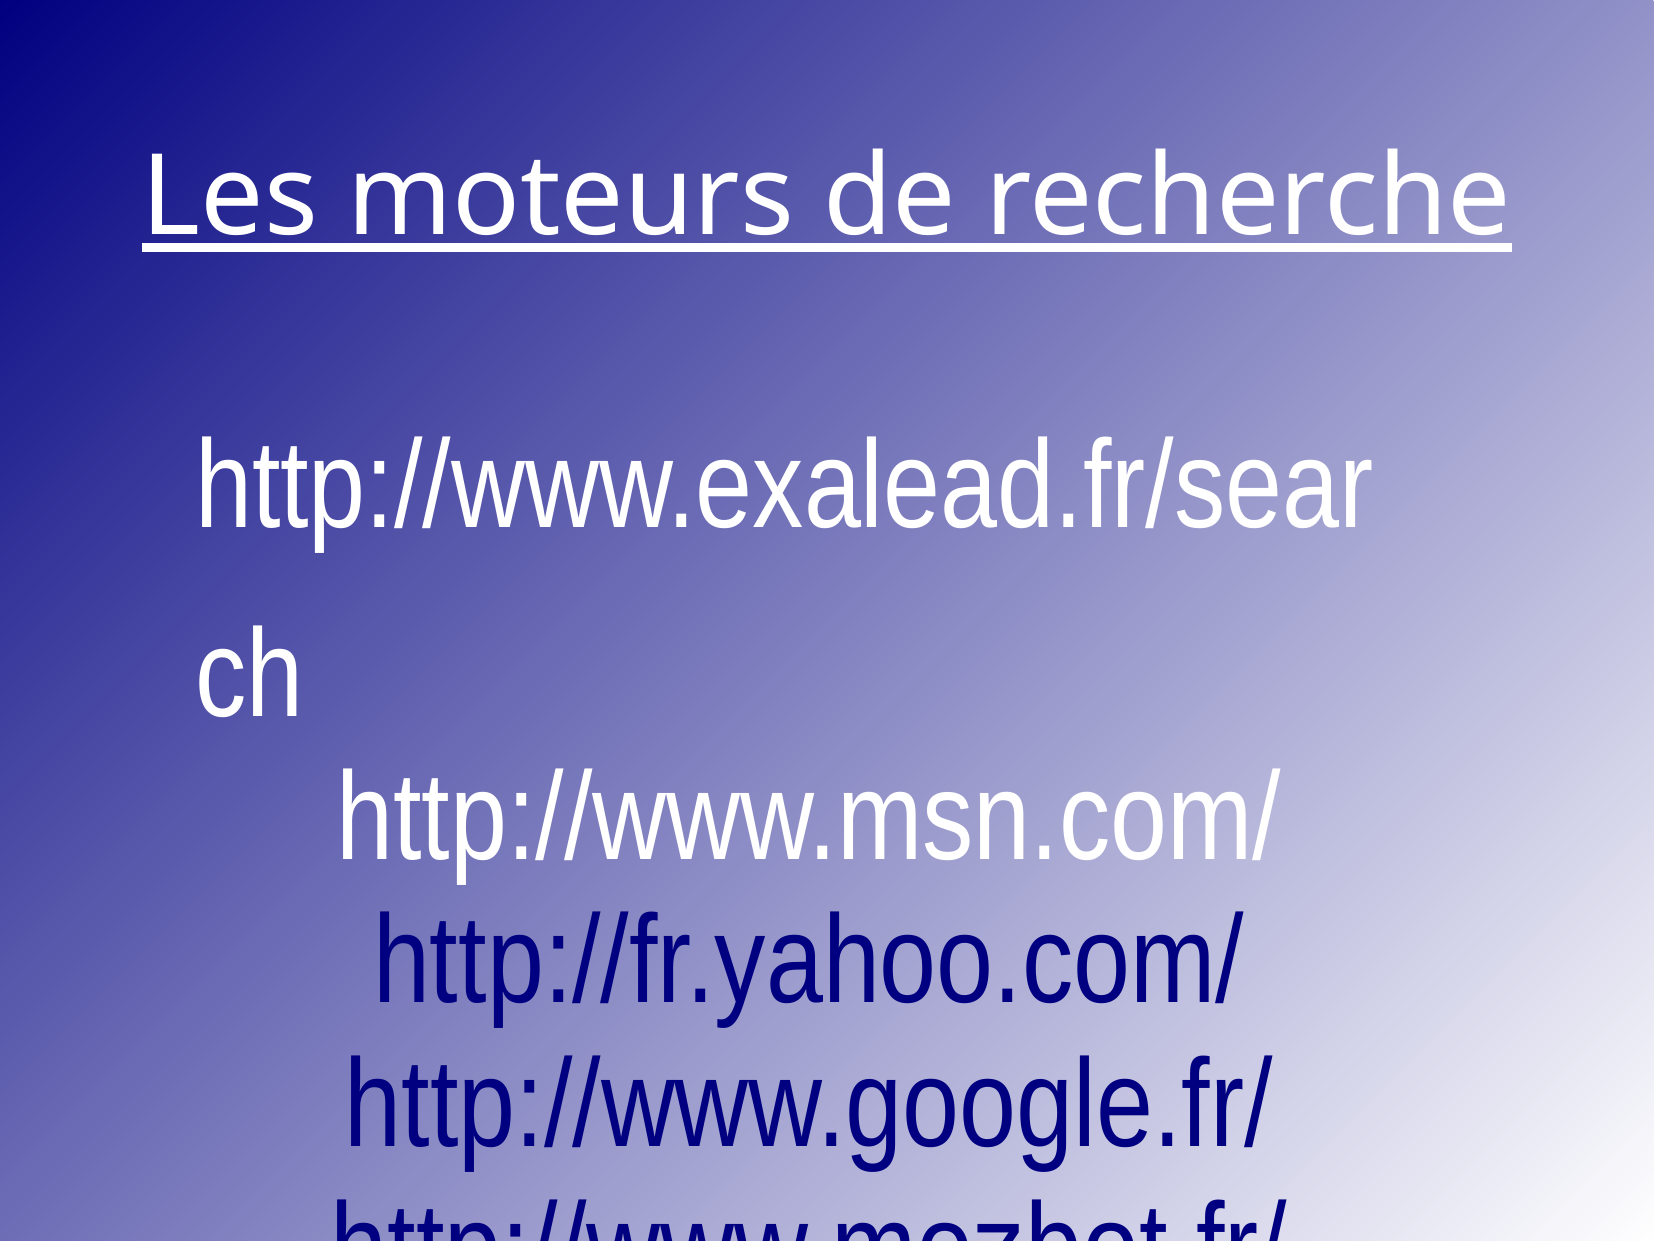

# Les moteurs de recherche
http://www.exalead.fr/search
http://www.msn.com/
http://fr.yahoo.com/
http://www.google.fr/
http://www.mozbot.fr/